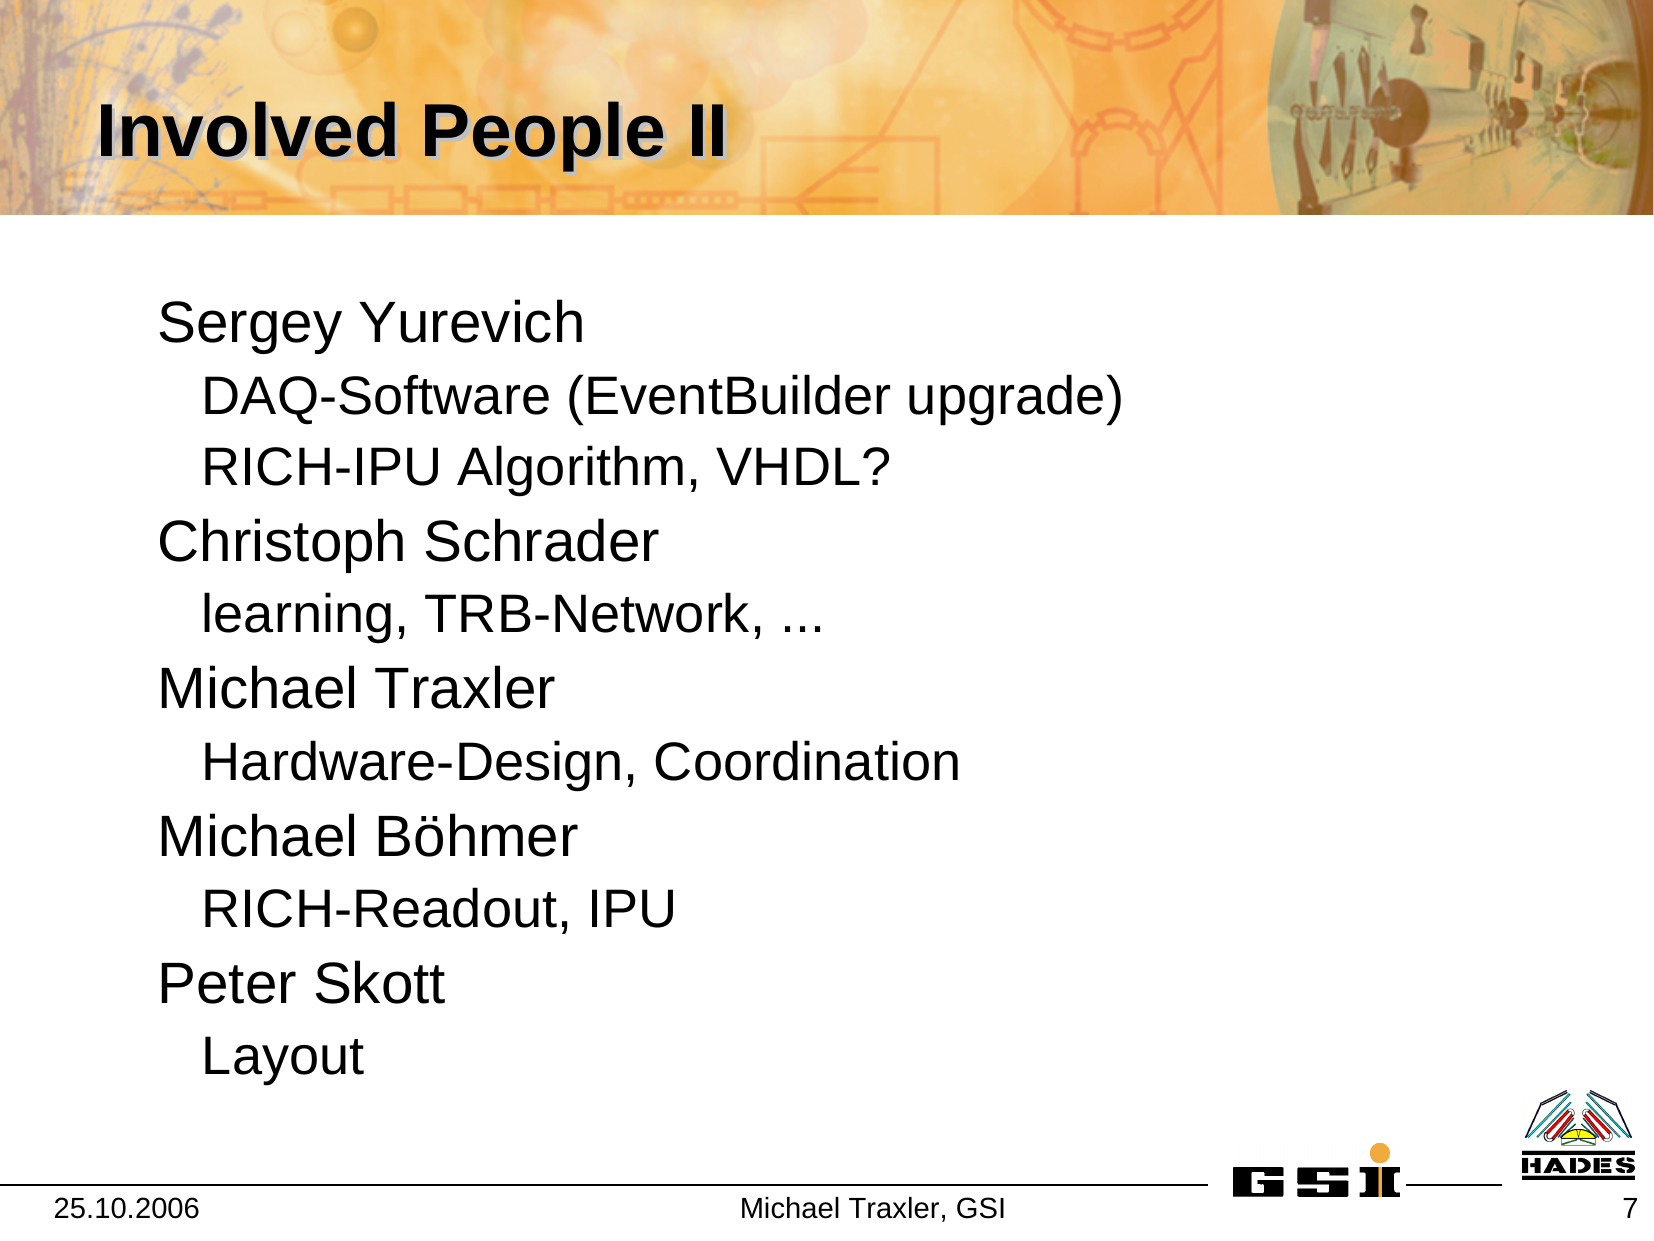

# Involved People II
Sergey Yurevich
DAQ-Software (EventBuilder upgrade)
RICH-IPU Algorithm, VHDL?
Christoph Schrader
learning, TRB-Network, ...
Michael Traxler
Hardware-Design, Coordination
Michael Böhmer
RICH-Readout, IPU
Peter Skott
Layout
25.10.2006
Michael Traxler, GSI
7